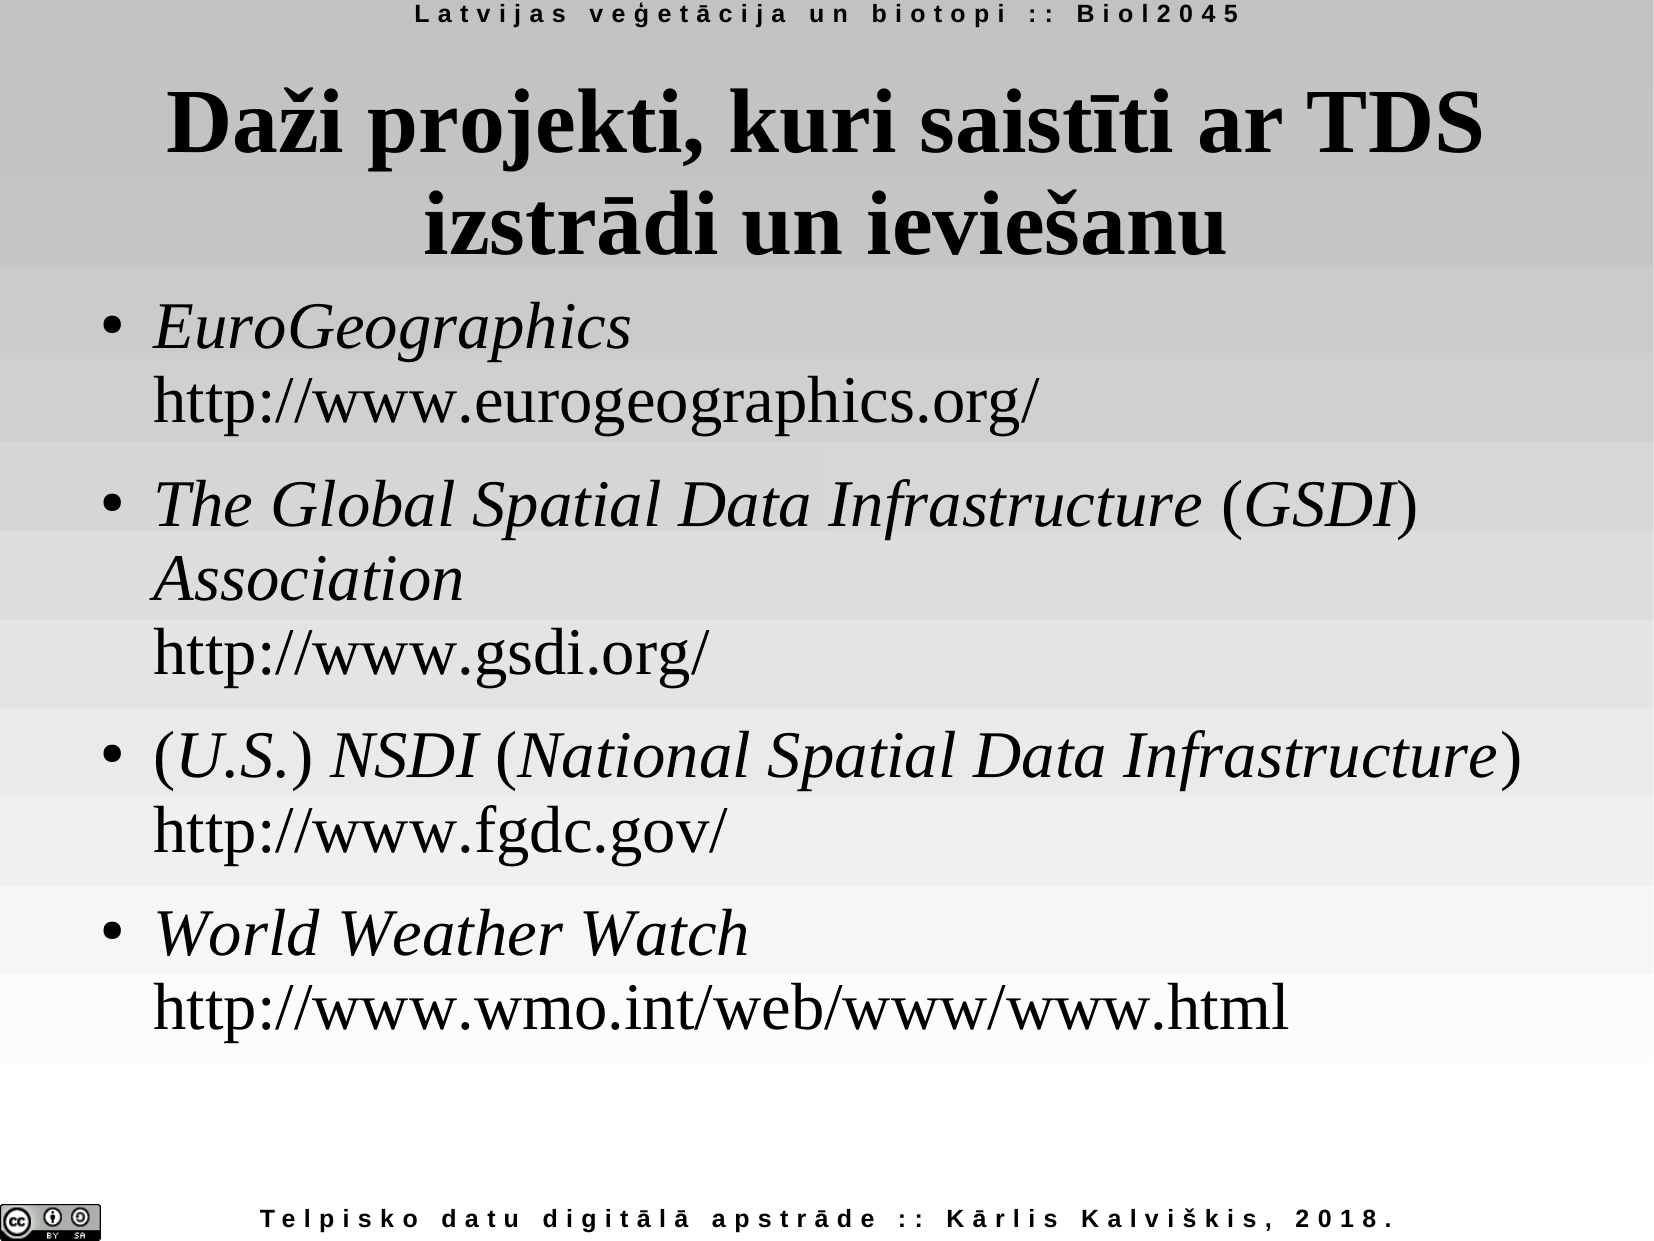

# Daži projekti, kuri saistīti ar TDS izstrādi un ieviešanu
EuroGeographics
http://www.eurogeographics.org/
The Global Spatial Data Infrastructure (GSDI) Association
http://www.gsdi.org/
(U.S.) NSDI (National Spatial Data Infrastructure)
http://www.fgdc.gov/
World Weather Watch
http://www.wmo.int/web/www/www.html